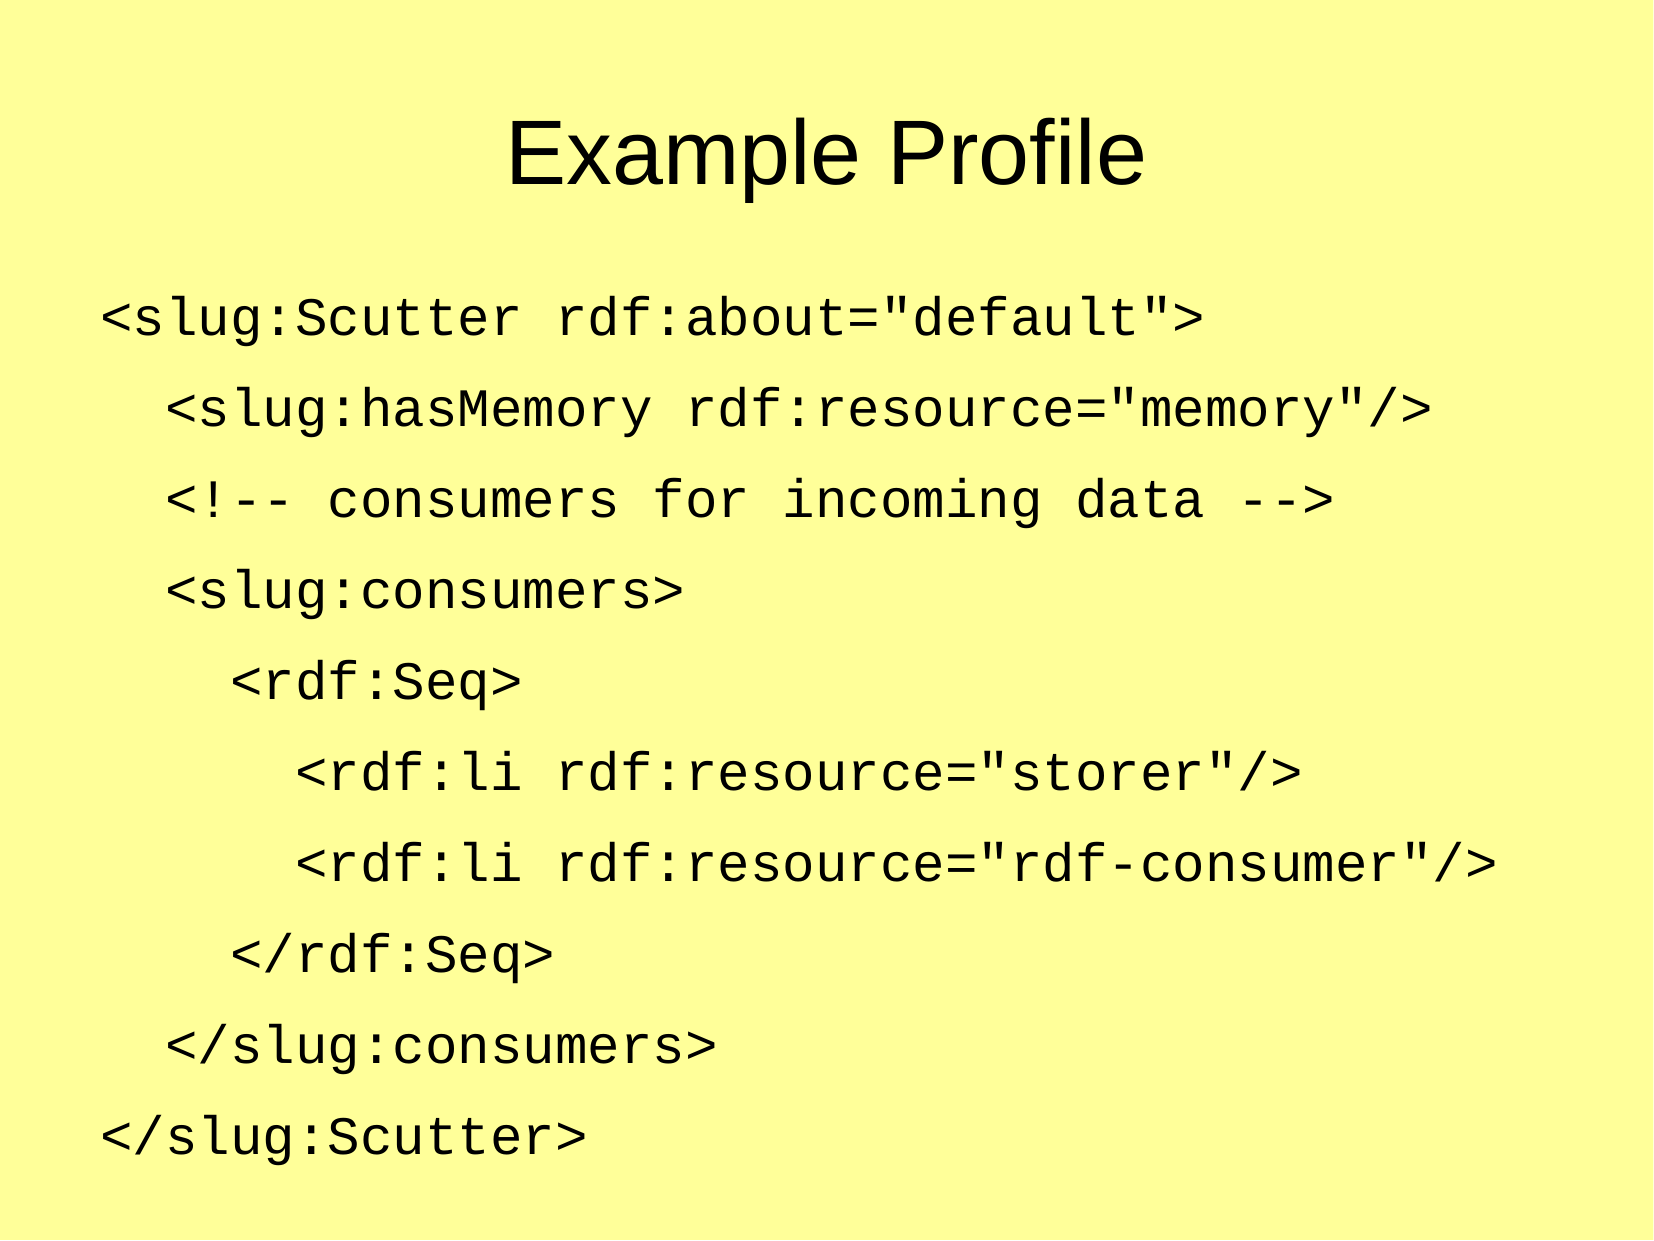

# Example Profile
<slug:Scutter rdf:about="default">
 <slug:hasMemory rdf:resource="memory"/>
 <!-- consumers for incoming data -->
 <slug:consumers>
 <rdf:Seq>
 <rdf:li rdf:resource="storer"/>
 <rdf:li rdf:resource="rdf-consumer"/>
 </rdf:Seq>
 </slug:consumers>
</slug:Scutter>